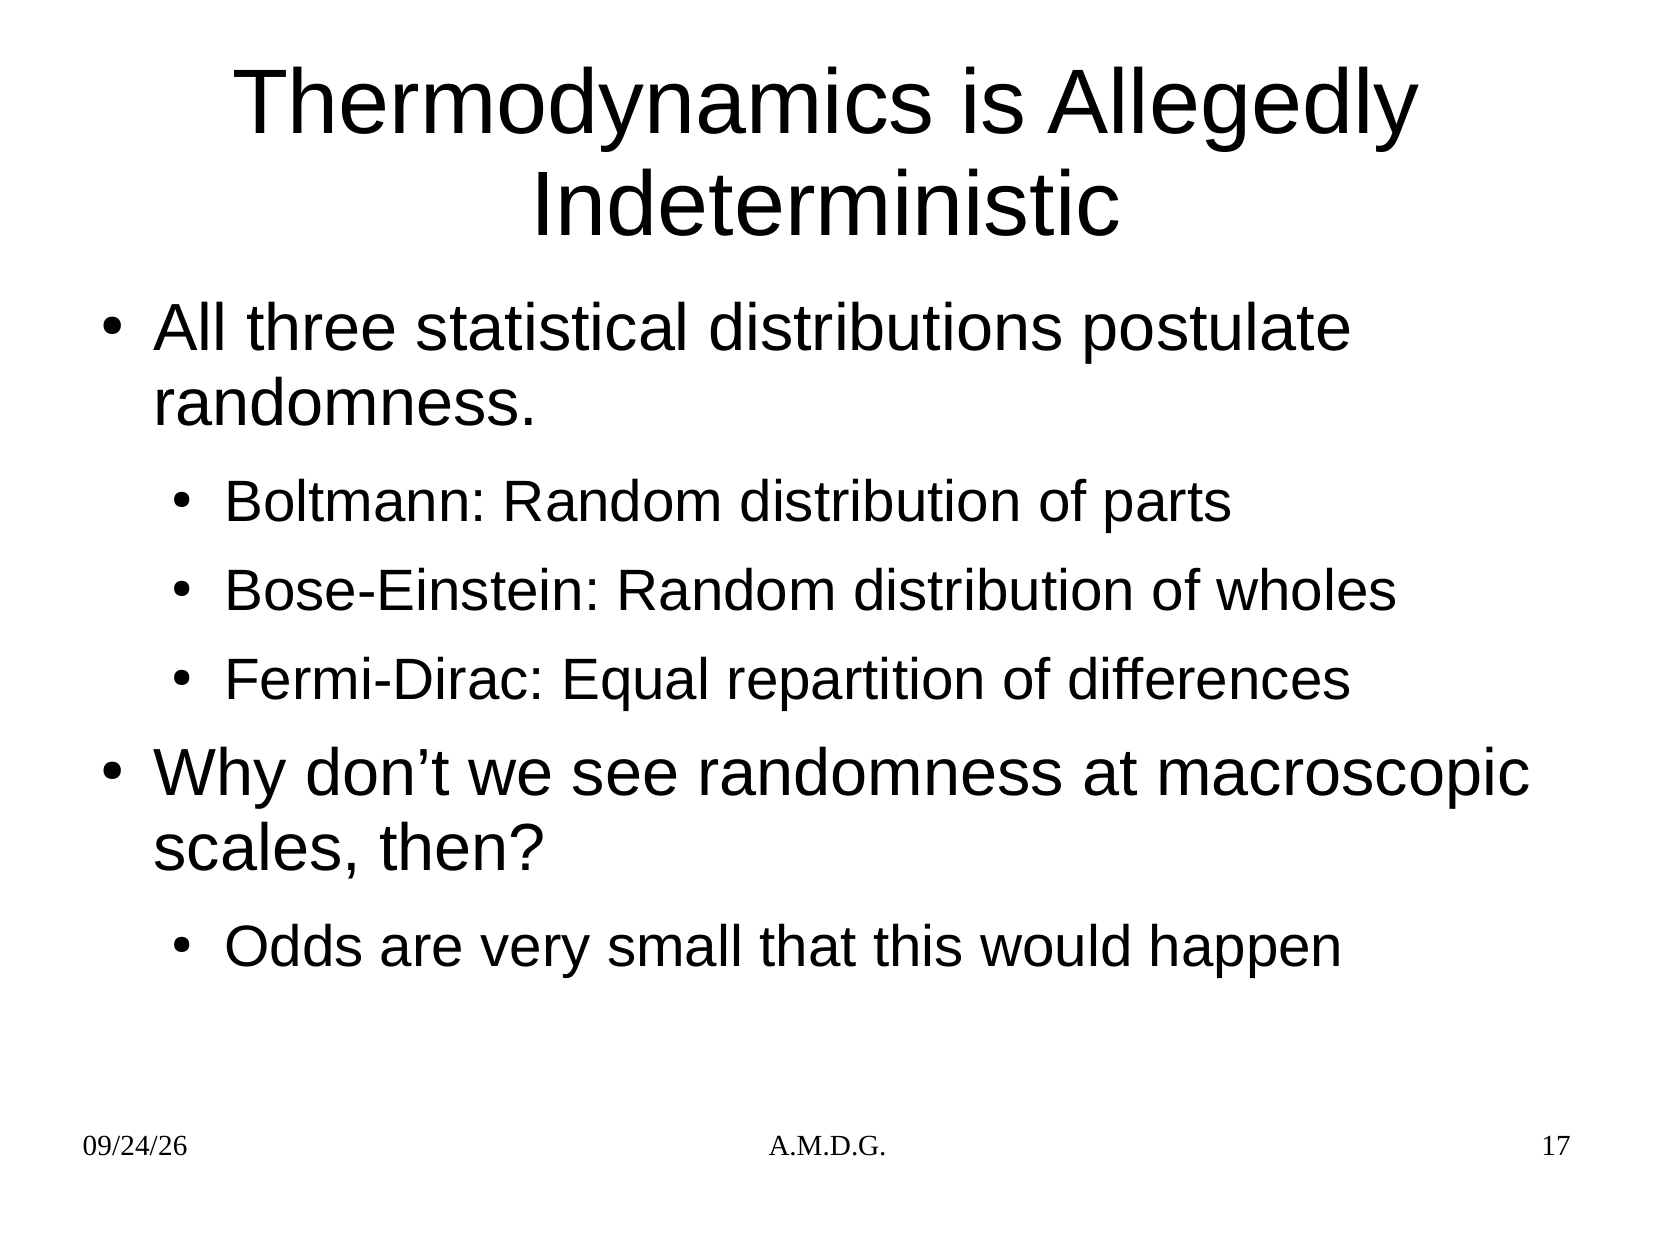

Thermodynamics is Allegedly Indeterministic
# All three statistical distributions postulate randomness.
Boltmann: Random distribution of parts
Bose-Einstein: Random distribution of wholes
Fermi-Dirac: Equal repartition of differences
Why don’t we see randomness at macroscopic scales, then?
Odds are very small that this would happen
A.M.D.G.
17